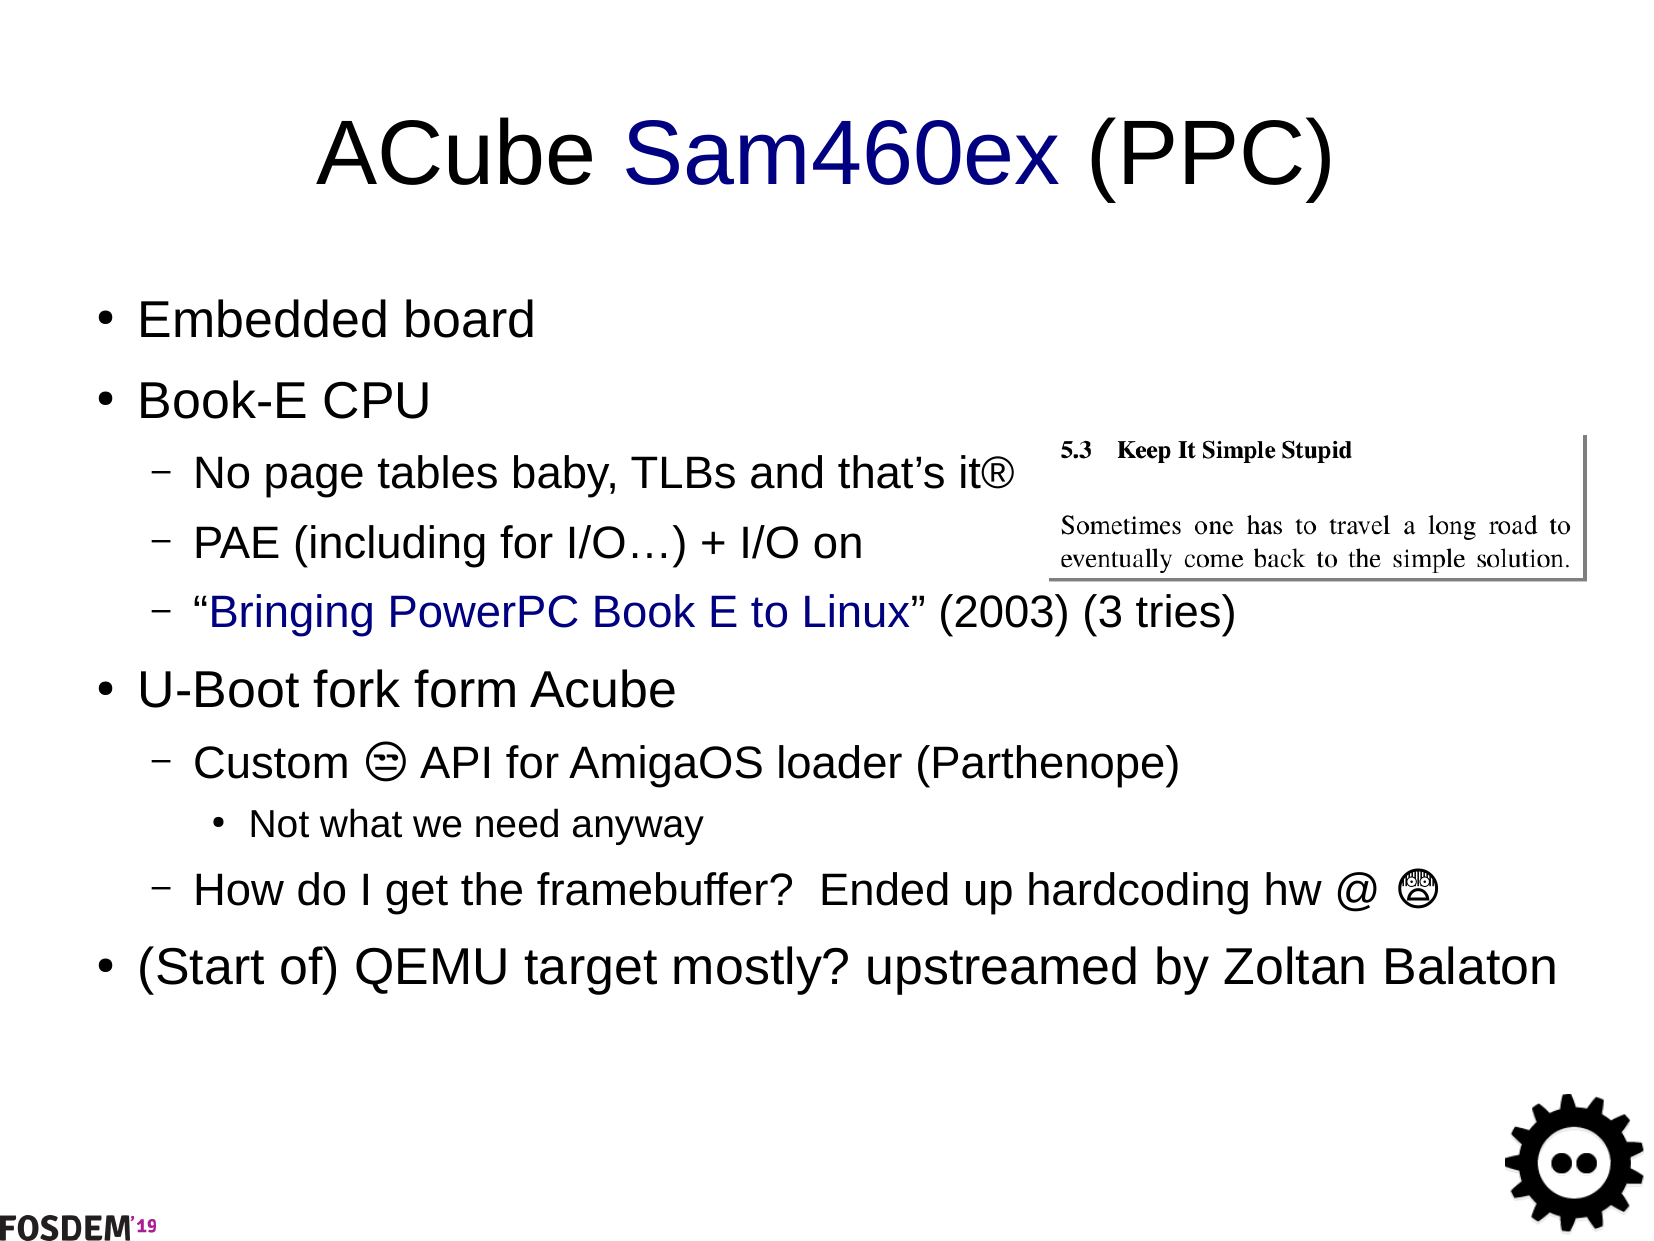

# ACube Sam460ex (PPC)
Embedded board
Book-E CPU
No page tables baby, TLBs and that’s it®
PAE (including for I/O…) + I/O on
“Bringing PowerPC Book E to Linux” (2003) (3 tries)
U-Boot fork form Acube
Custom 😒 API for AmigaOS loader (Parthenope)
Not what we need anyway
How do I get the framebuffer? Ended up hardcoding hw @ 😨
(Start of) QEMU target mostly? upstreamed by Zoltan Balaton